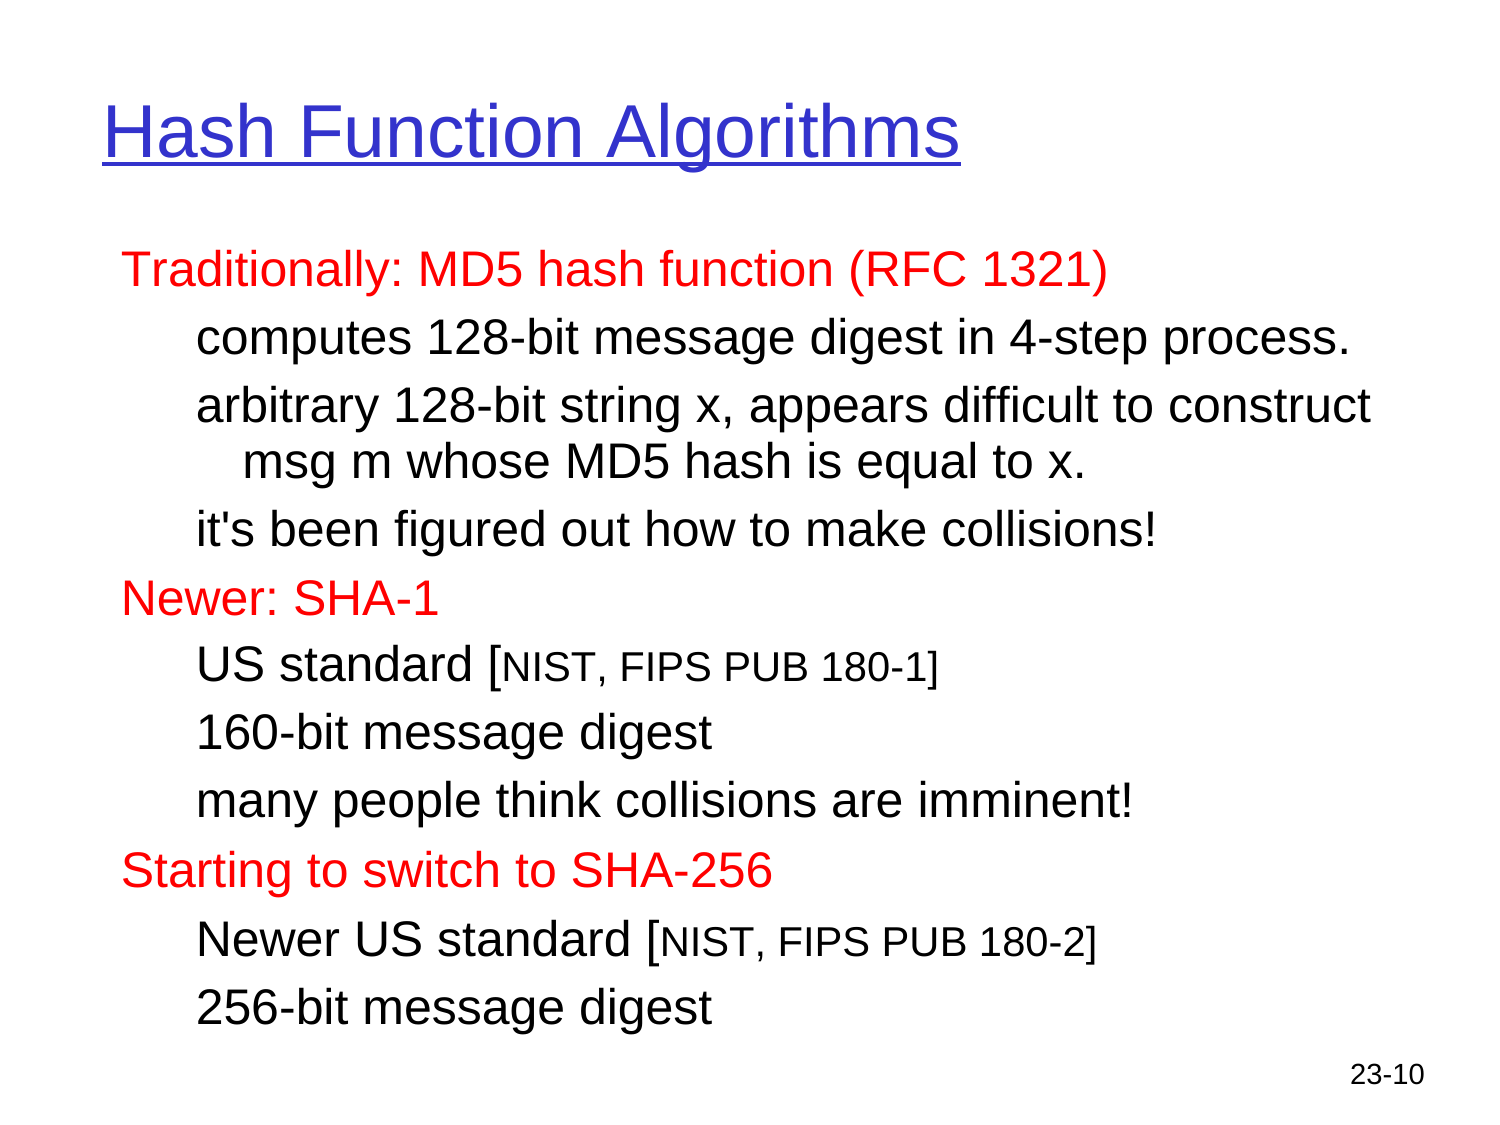

# Hash Function Algorithms
Traditionally: MD5 hash function (RFC 1321)
computes 128-bit message digest in 4-step process.
arbitrary 128-bit string x, appears difficult to construct msg m whose MD5 hash is equal to x.
it's been figured out how to make collisions!
Newer: SHA-1
US standard [NIST, FIPS PUB 180-1]
160-bit message digest
many people think collisions are imminent!
Starting to switch to SHA-256
Newer US standard [NIST, FIPS PUB 180-2]
256-bit message digest
10